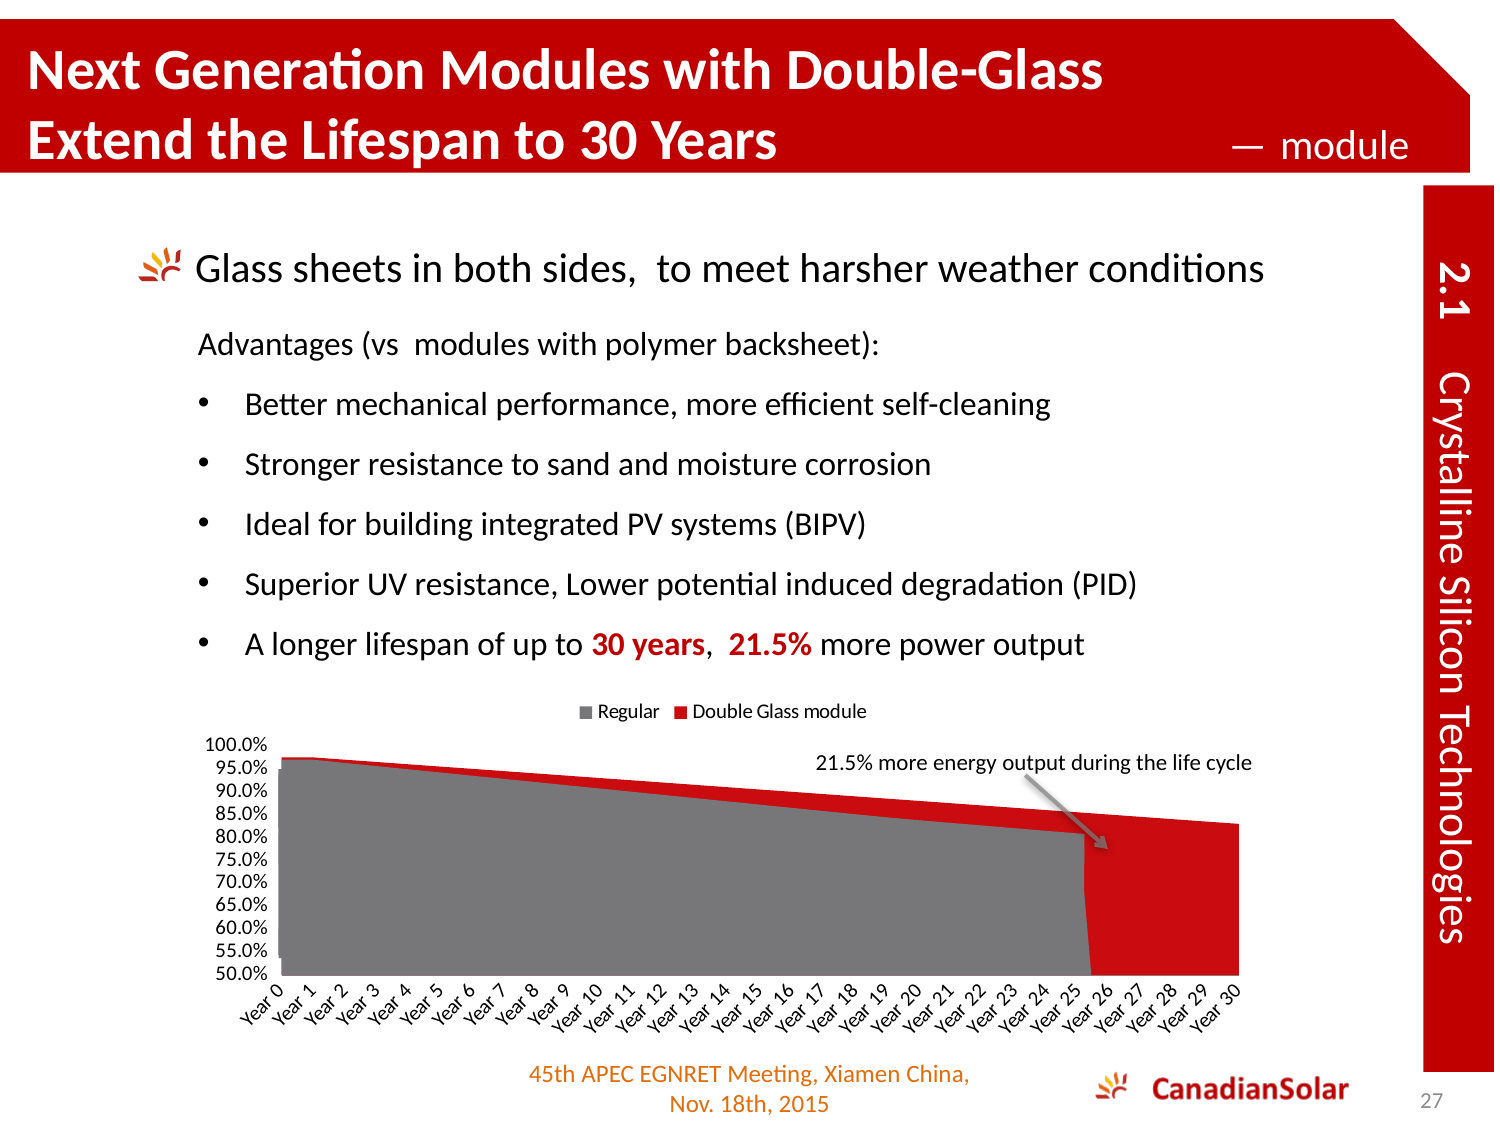

Next Generation Modules with Double-Glass
 Extend the Lifespan to 30 Years — module
 2.1 Crystalline Silicon Technologies
Glass sheets in both sides, to meet harsher weather conditions
Advantages (vs modules with polymer backsheet):
Better mechanical performance, more efficient self-cleaning
Stronger resistance to sand and moisture corrosion
Ideal for building integrated PV systems (BIPV)
Superior UV resistance, Lower potential induced degradation (PID)
A longer lifespan of up to 30 years, 21.5% more power output
### Chart
| Category | Regular | Double Glass module |
|---|---|---|
| Year 0 | 0.97 | 0.975 |
| Year 1 | 0.97 | 0.975 |
| Year 2 | 0.963 | 0.97 |
| Year 3 | 0.956 | 0.965 |
| Year 4 | 0.949 | 0.96 |
| Year 5 | 0.942 | 0.955 |
| Year 6 | 0.935 | 0.95 |
| Year 7 | 0.928 | 0.945 |
| Year 8 | 0.921 | 0.94 |
| Year 9 | 0.914 | 0.935 |
| Year 10 | 0.907 | 0.93 |
| Year 11 | 0.9 | 0.925 |
| Year 12 | 0.893 | 0.92 |
| Year 13 | 0.886 | 0.915 |
| Year 14 | 0.879 | 0.91 |
| Year 15 | 0.872 | 0.905 |
| Year 16 | 0.865 | 0.9 |
| Year 17 | 0.858 | 0.895 |
| Year 18 | 0.851 | 0.89 |
| Year 19 | 0.844 | 0.885 |
| Year 20 | 0.837 | 0.88 |
| Year 21 | 0.83 | 0.875 |
| Year 22 | 0.823 | 0.87 |
| Year 23 | 0.816 | 0.865 |
| Year 24 | 0.809 | 0.86 |
| Year 25 | 0.802 | 0.855 |
| Year 26 | None | 0.85 |
| Year 27 | None | 0.845 |
| Year 28 | None | 0.84 |
| Year 29 | None | 0.835 |
| Year 30 | None | 0.83 |21.5% more energy output during the life cycle
45th APEC EGNRET Meeting, Xiamen China, Nov. 18th, 2015